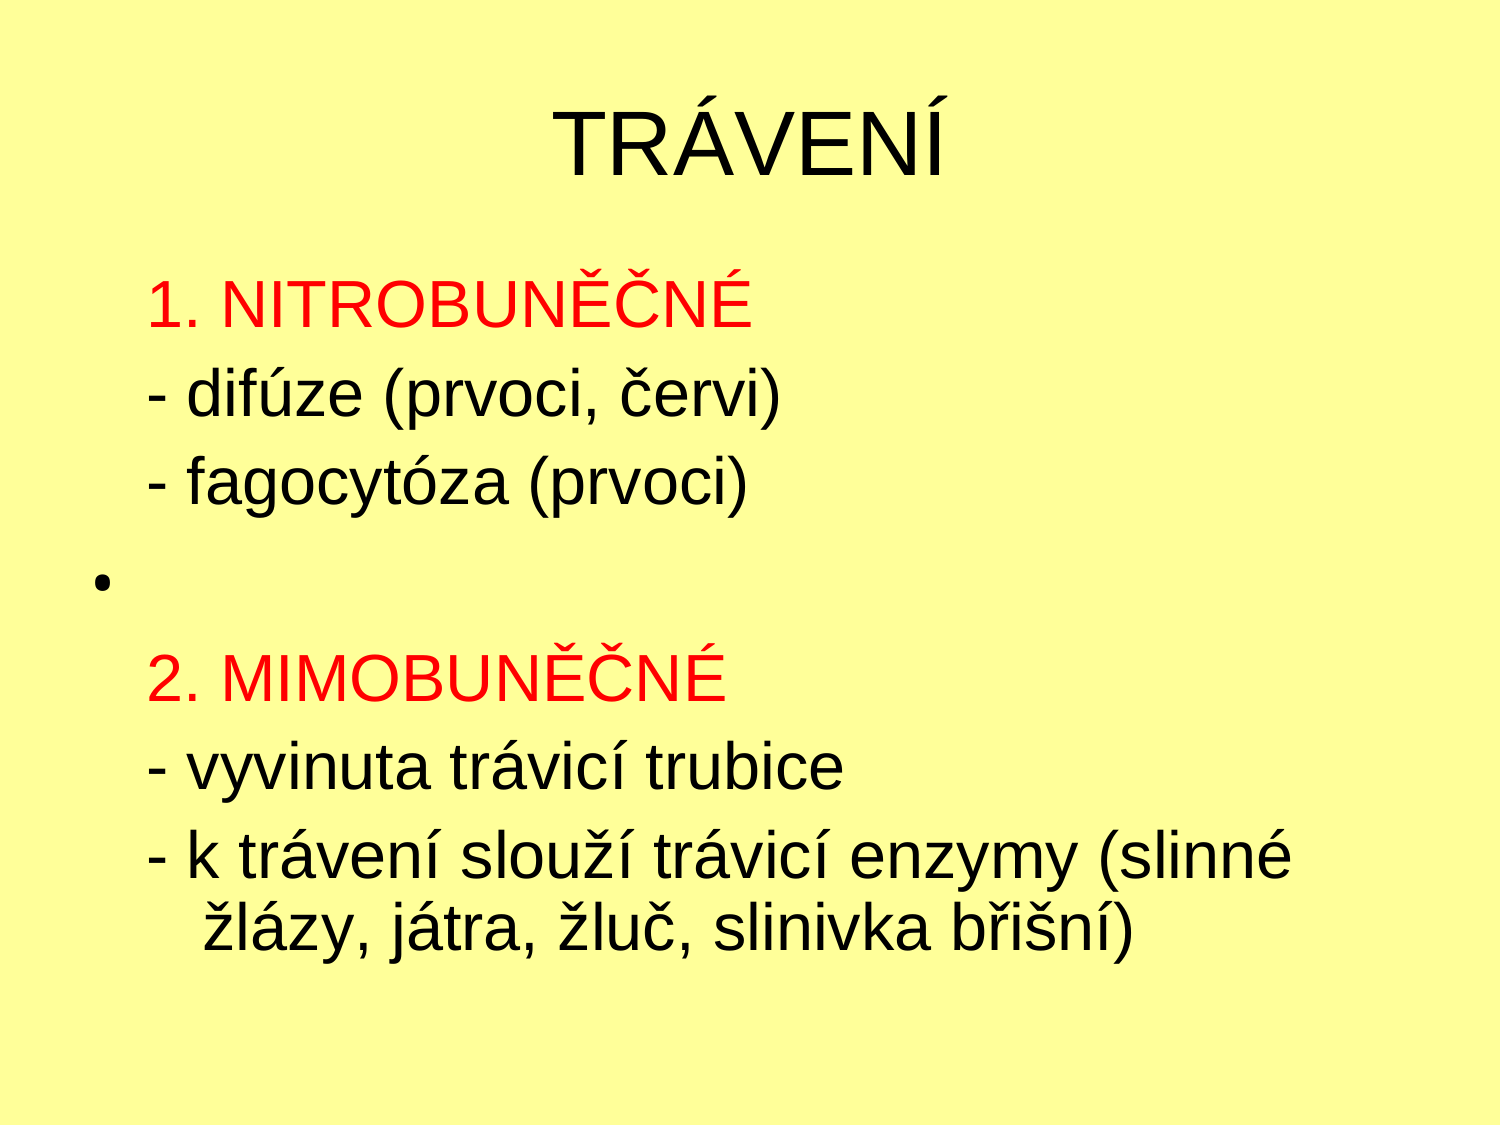

# TRÁVENÍ
1. NITROBUNĚČNÉ
- difúze (prvoci, červi)
- fagocytóza (prvoci)
2. MIMOBUNĚČNÉ
- vyvinuta trávicí trubice
- k trávení slouží trávicí enzymy (slinné žlázy, játra, žluč, slinivka břišní)